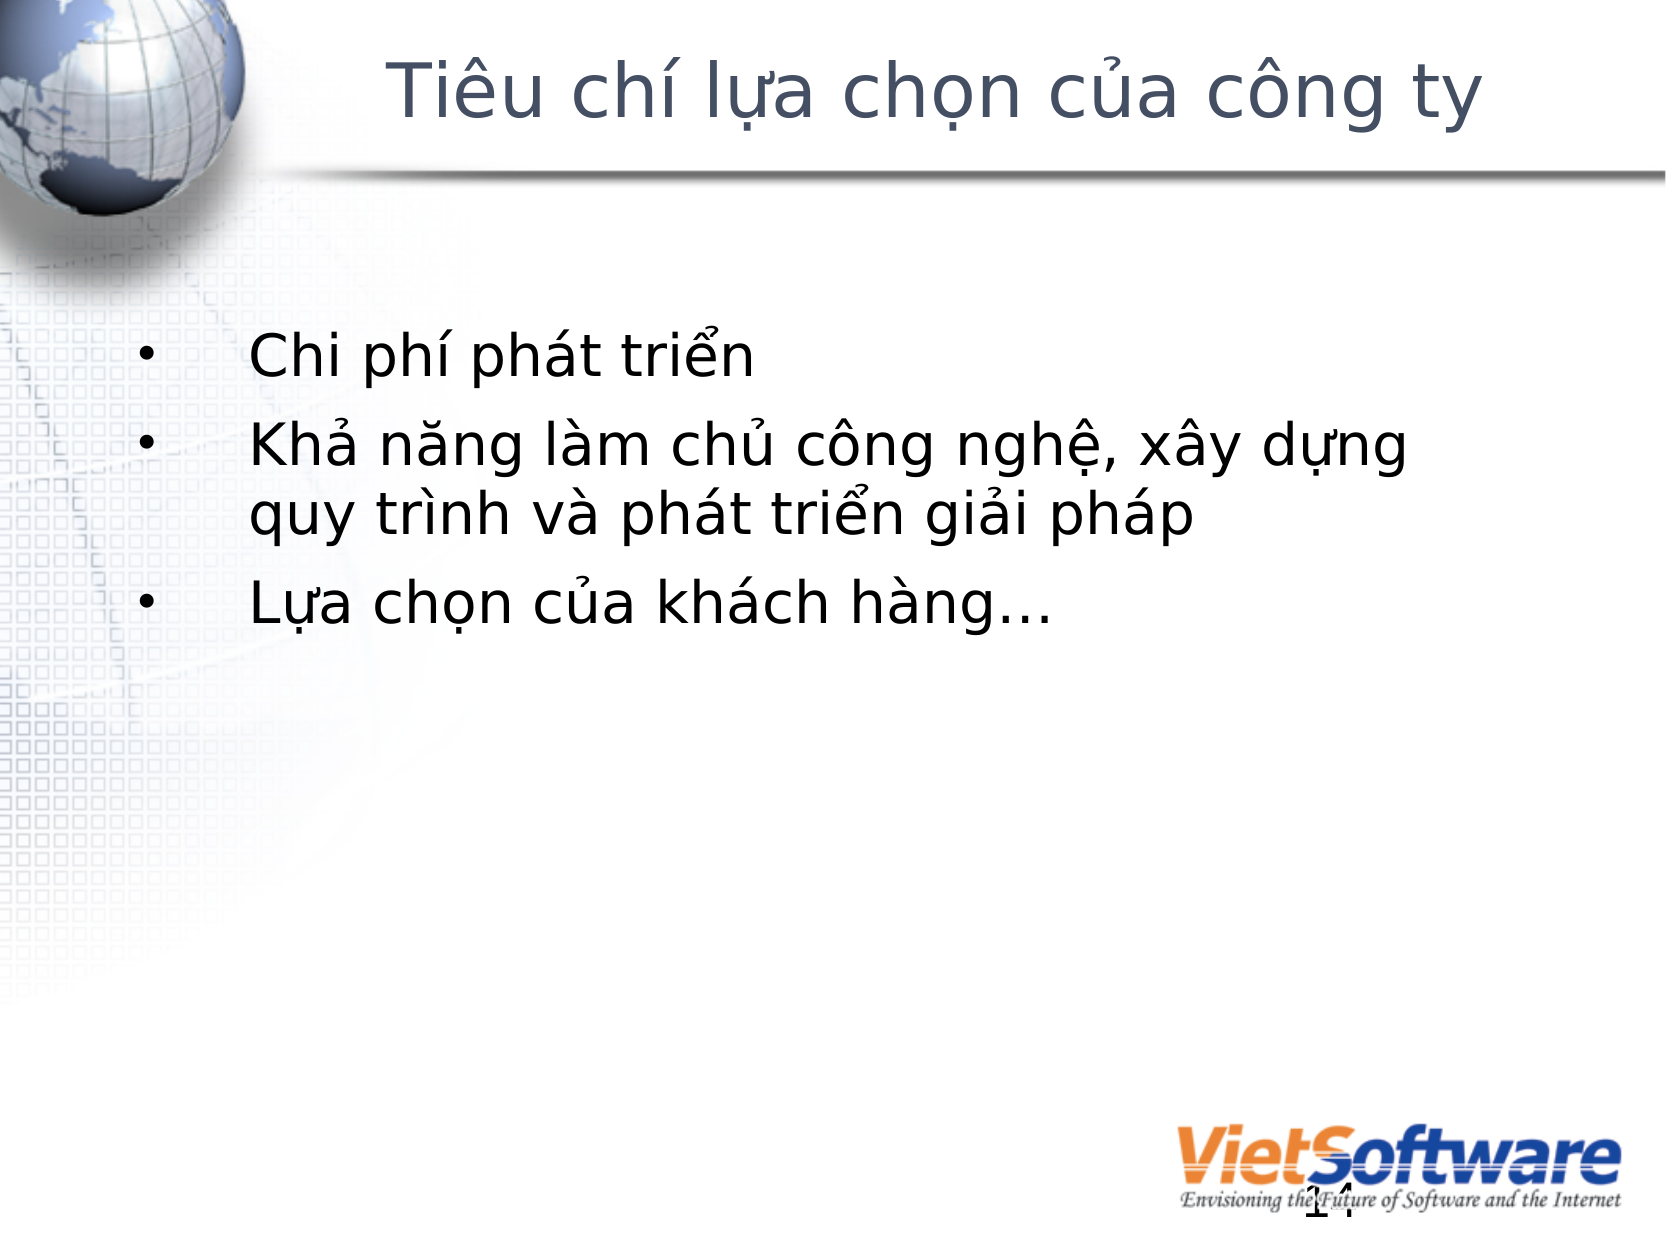

# Tiêu chí lựa chọn của công ty
Chi phí phát triển
Khả năng làm chủ công nghệ, xây dựng quy trình và phát triển giải pháp
Lựa chọn của khách hàng…
14